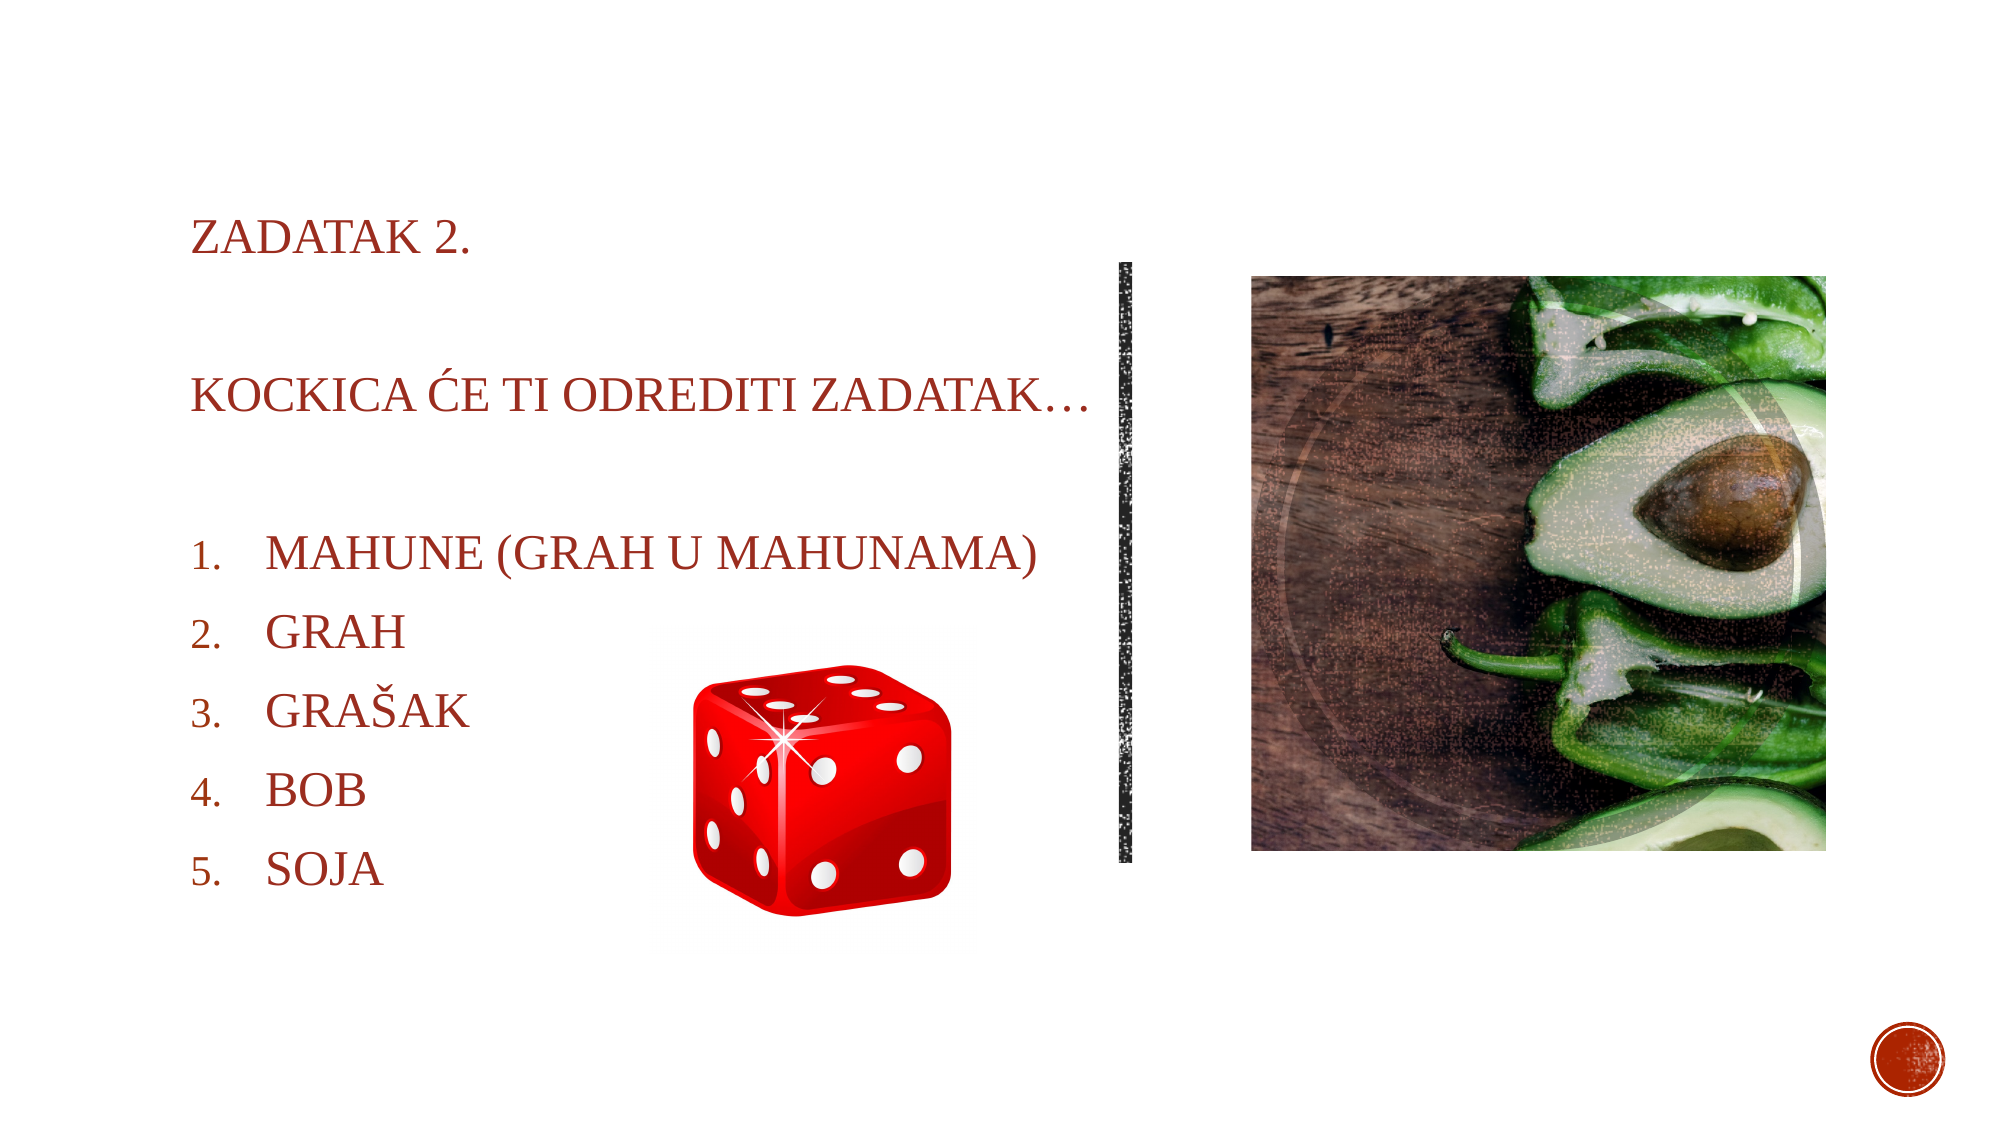

#
ZADATAK 2.
KOCKICA ĆE TI ODREDITI ZADATAK…
MAHUNE (GRAH U MAHUNAMA)
GRAH
GRAŠAK
BOB
SOJA